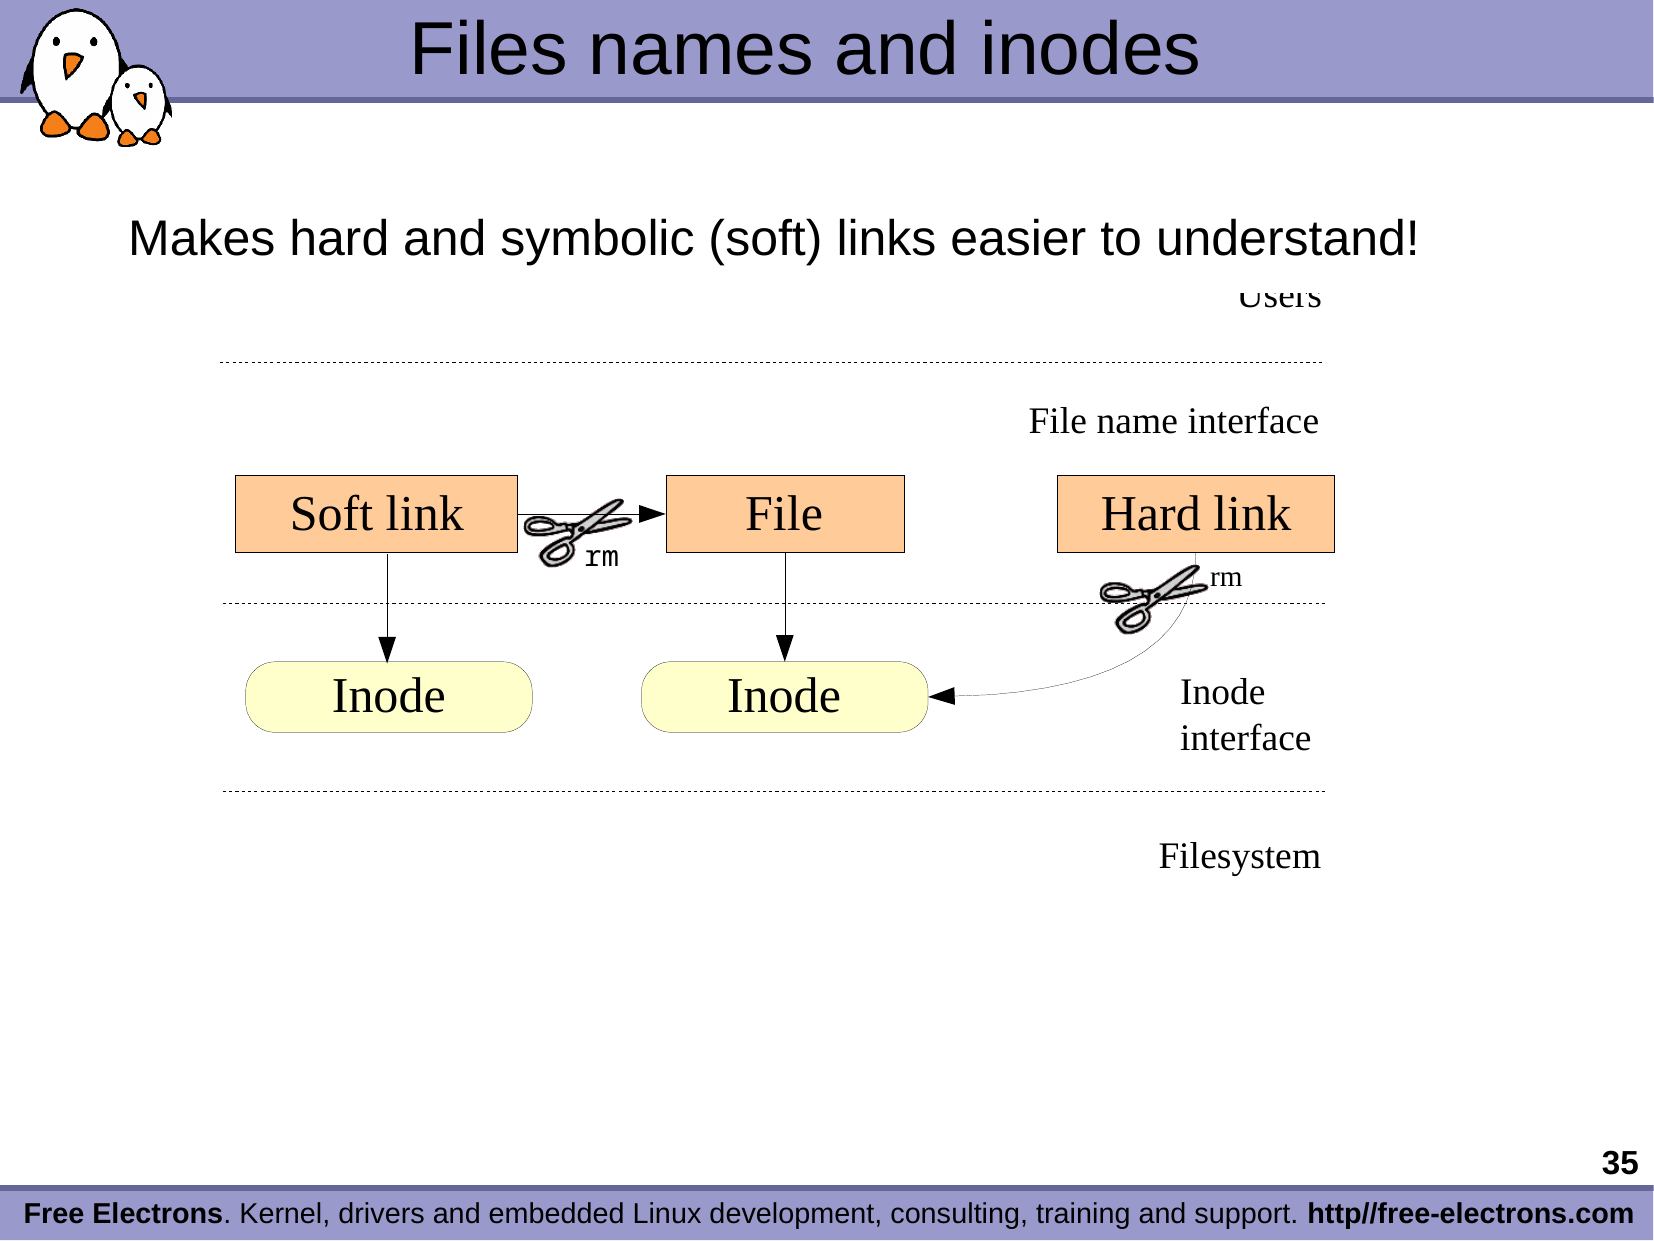

# Files names and inodes
Makes hard and symbolic (soft) links easier to understand!